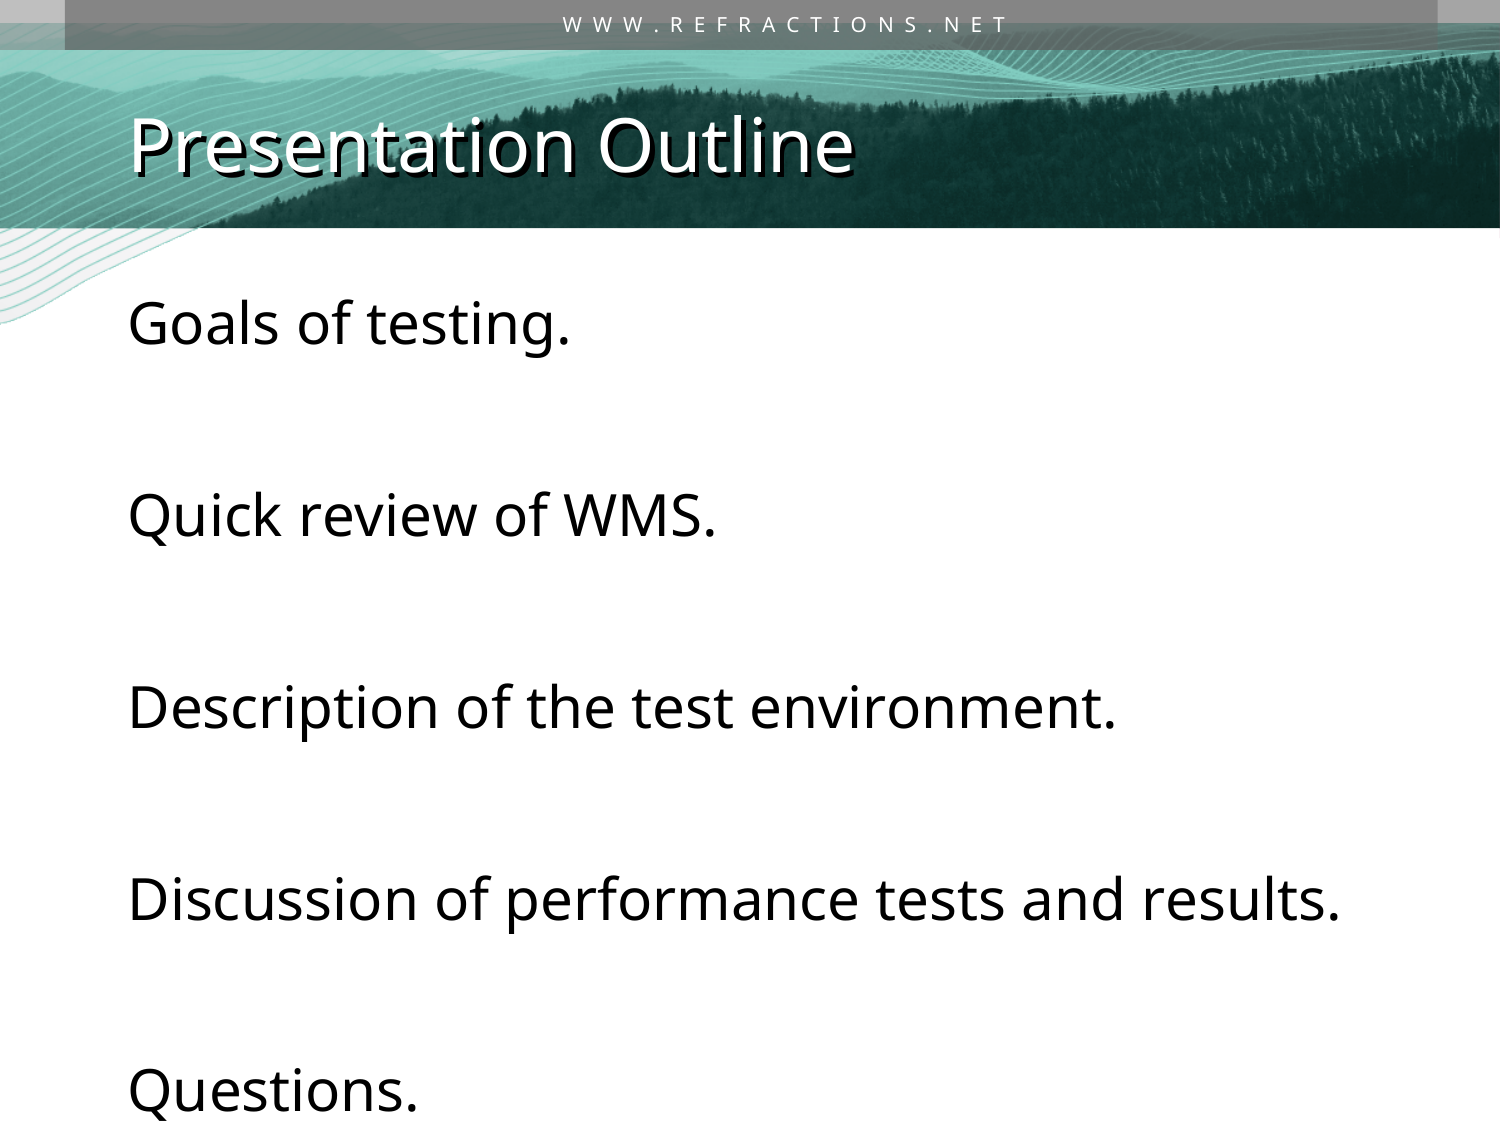

# Presentation Outline
Goals of testing.
Quick review of WMS.
Description of the test environment.
Discussion of performance tests and results.
Questions.